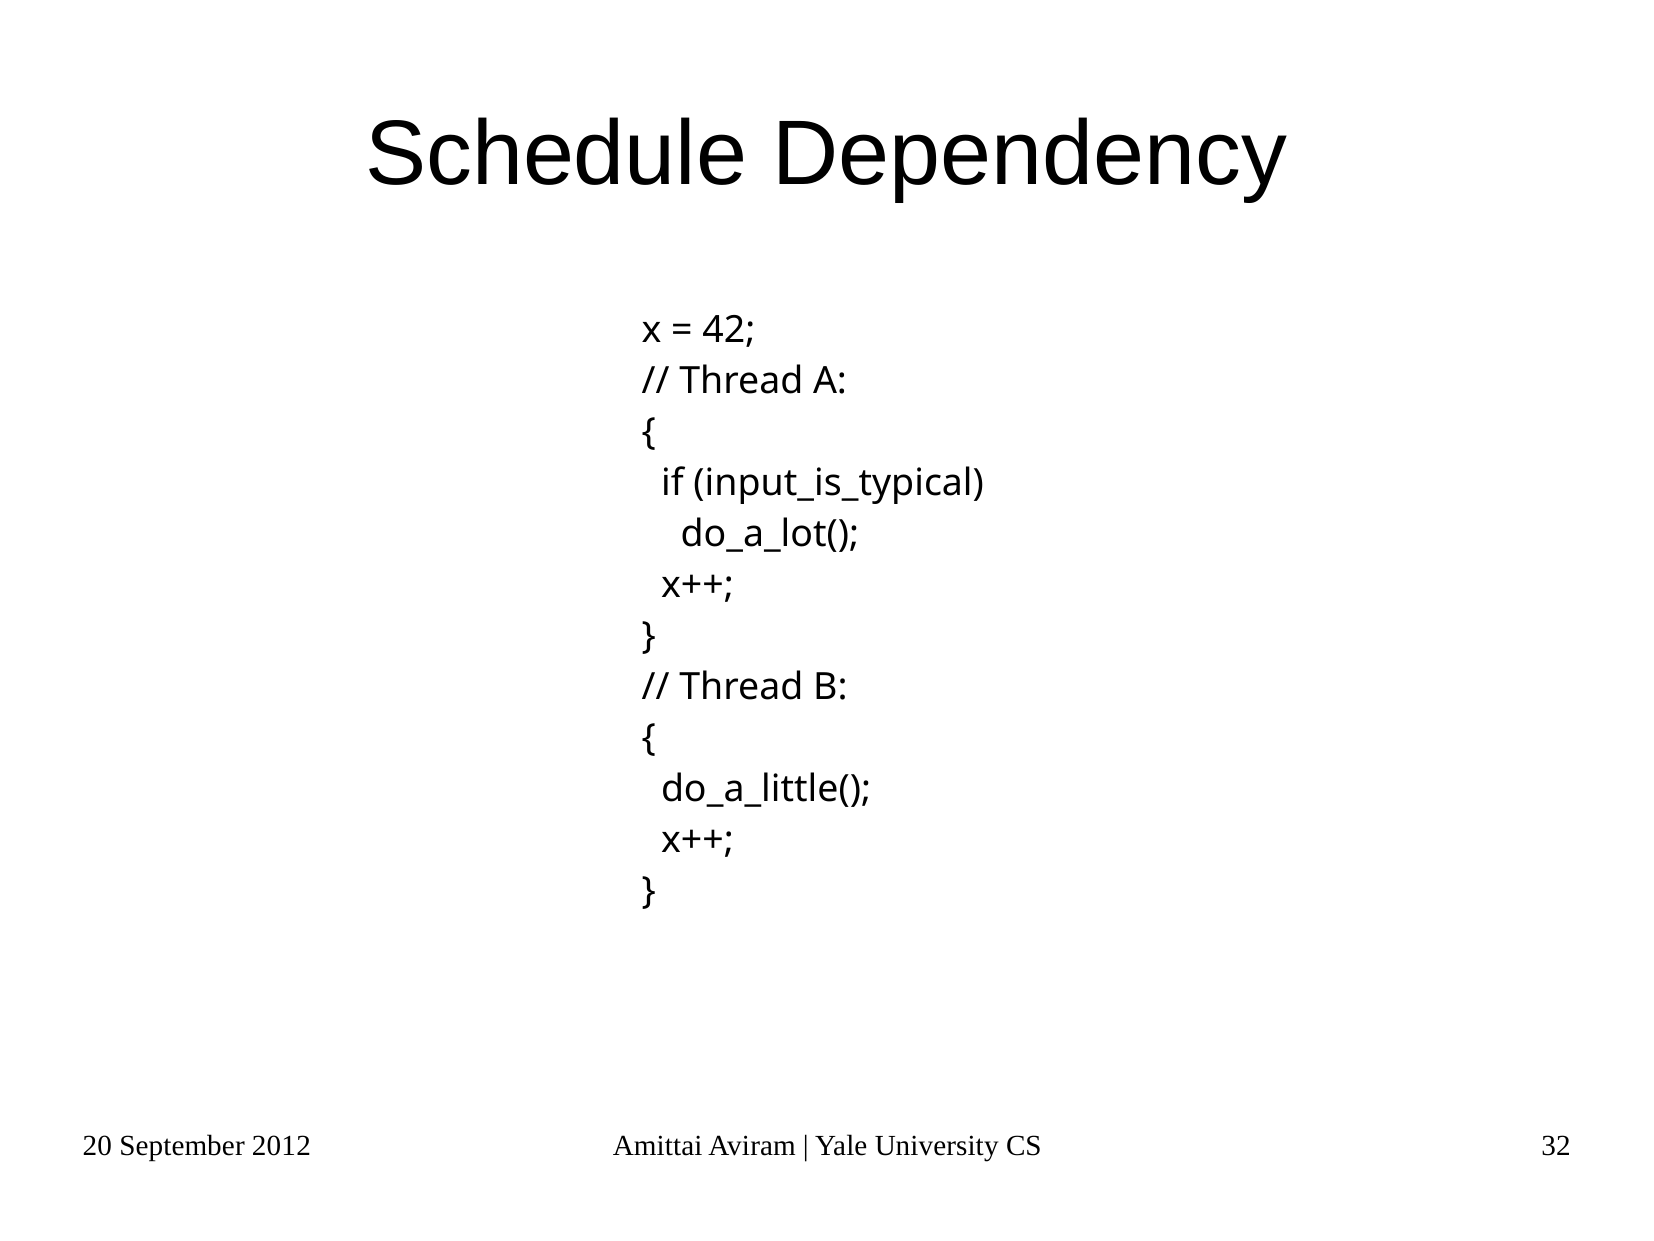

# Schedule Dependency
x = 42;
// Thread A:
{
 if (input_is_typical)
 do_a_lot();
 x++;
}
// Thread B:
{
 do_a_little();
 x++;
}
32